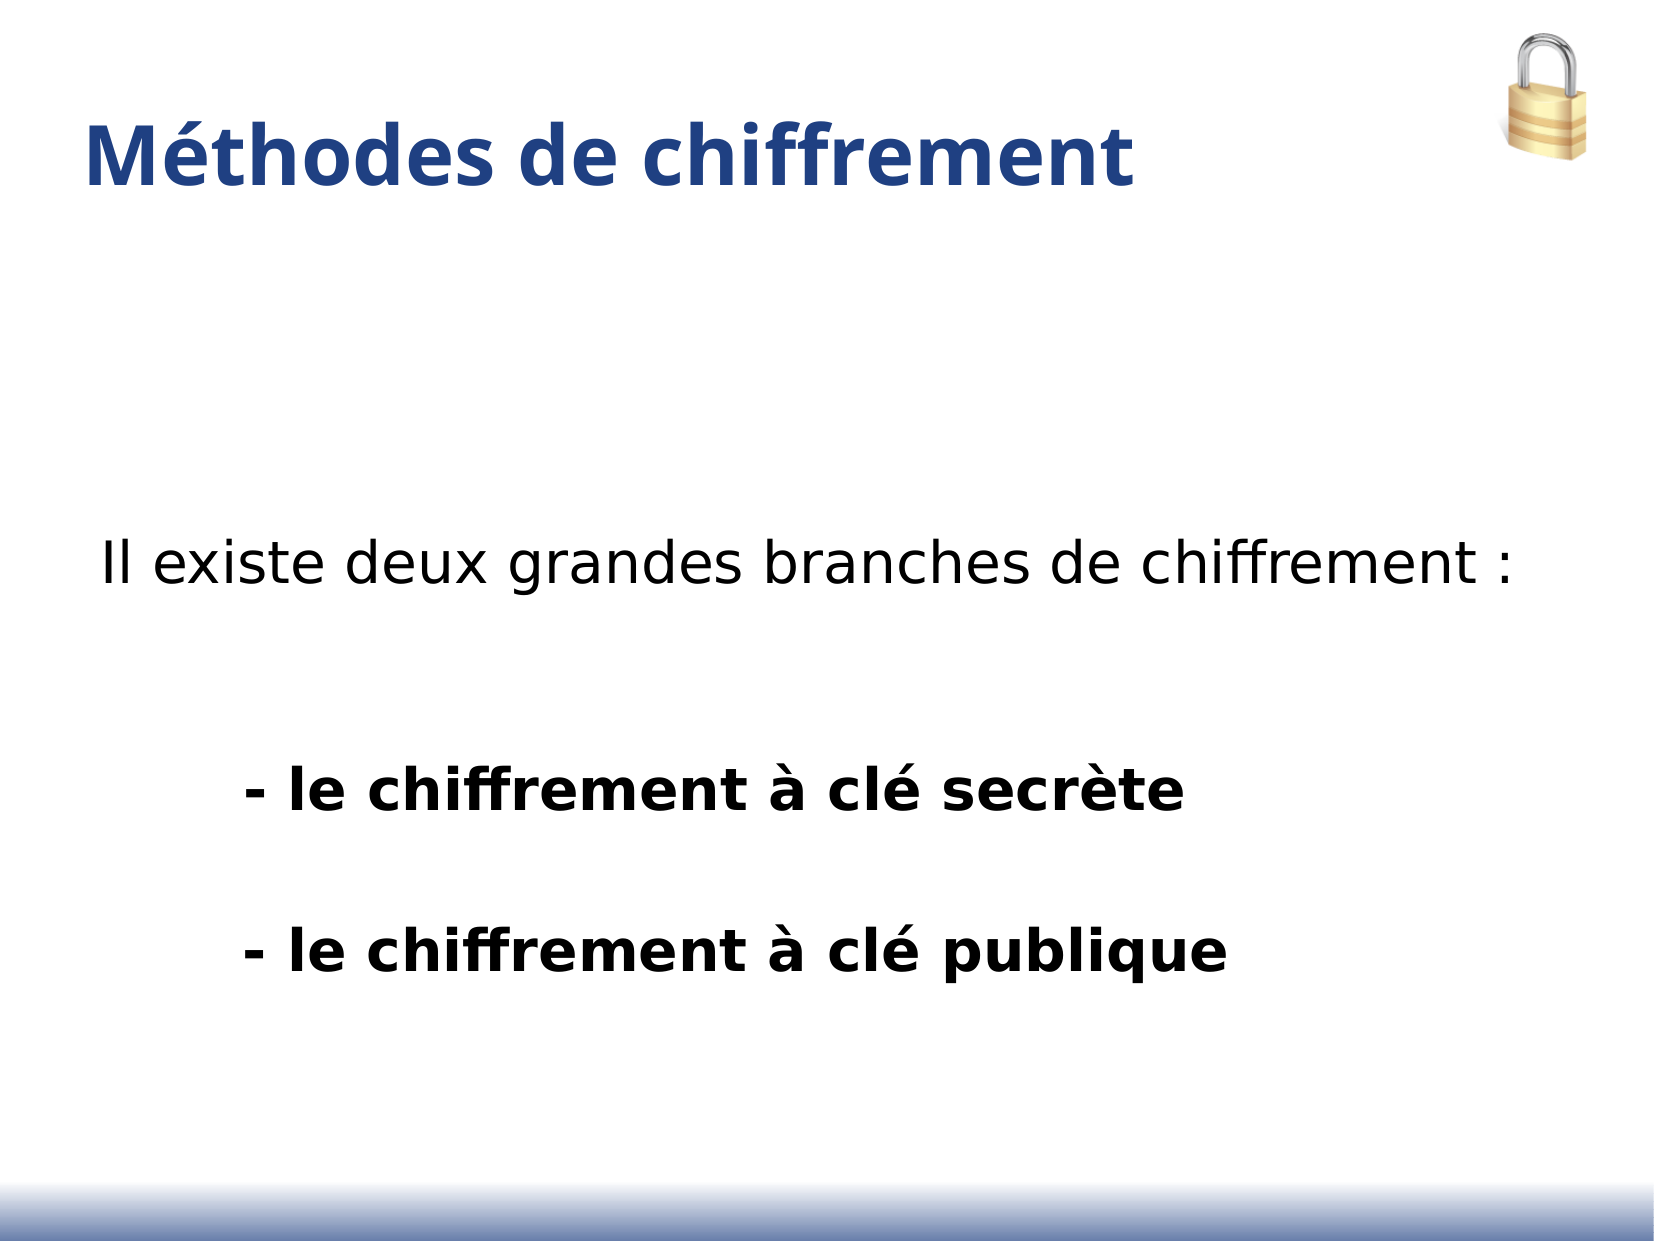

# Méthodes de chiffrement
Il existe deux grandes branches de chiffrement :
- le chiffrement à clé secrète
- le chiffrement à clé publique